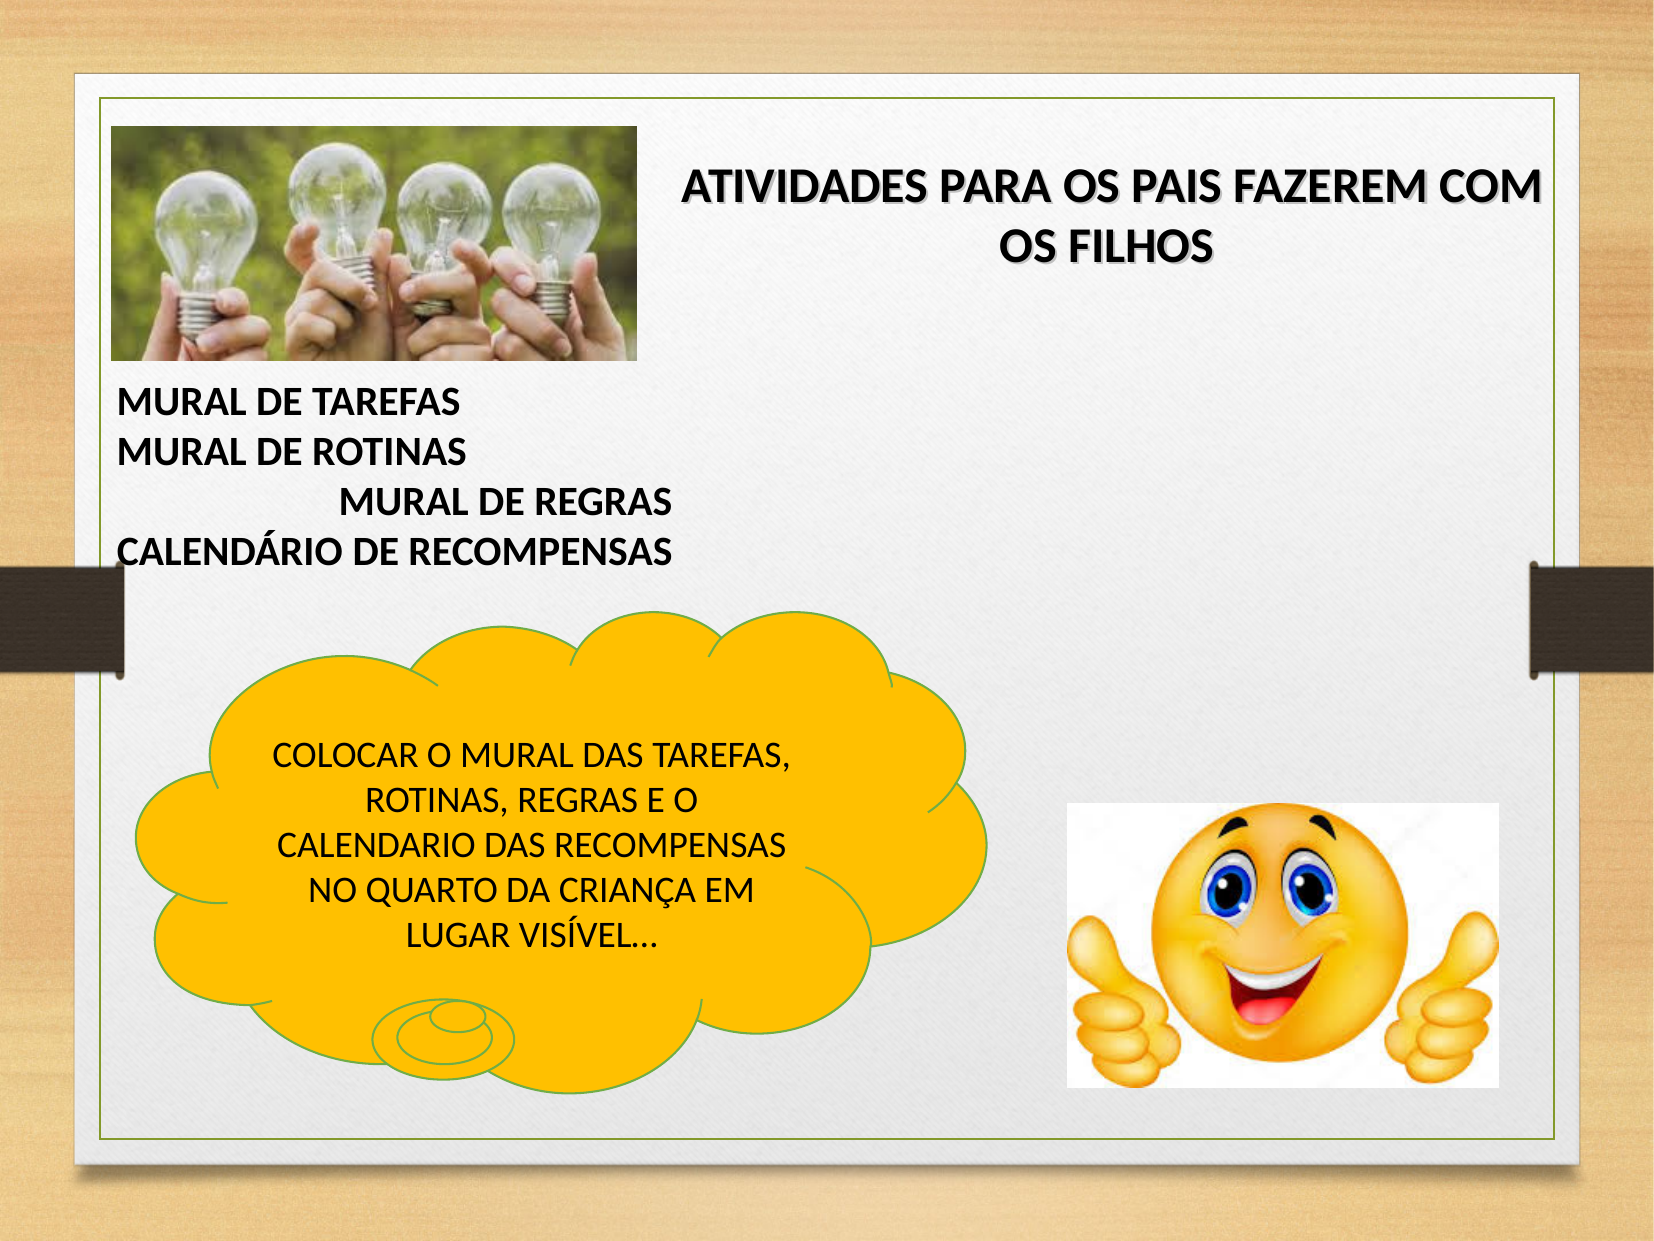

ATIVIDADES PARA OS PAIS FAZEREM COM OS FILHOS
MURAL DE TAREFAS
MURAL DE ROTINAS
MURAL DE REGRAS
CALENDÁRIO DE RECOMPENSAS
COLOCAR O MURAL DAS TAREFAS, ROTINAS, REGRAS E O CALENDARIO DAS RECOMPENSAS NO QUARTO DA CRIANÇA EM LUGAR VISÍVEL…